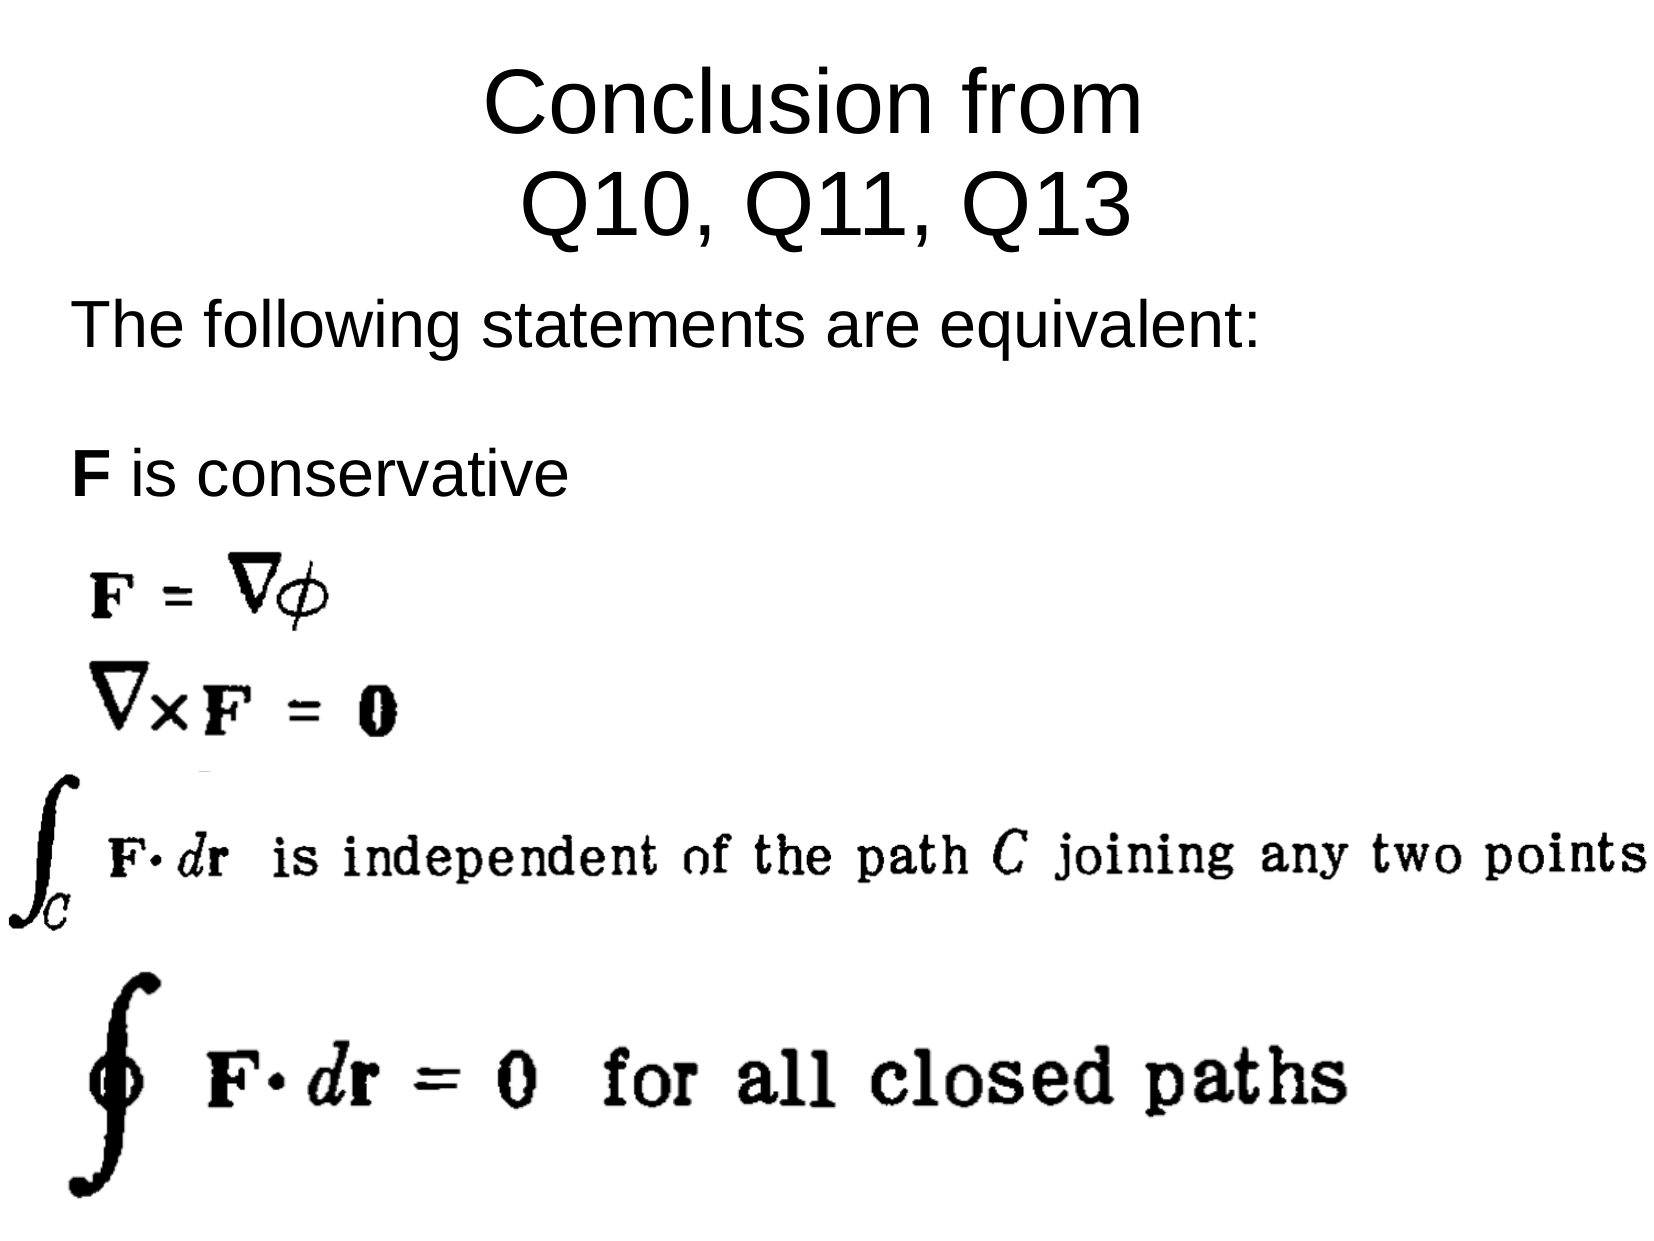

# Conclusion from Q10, Q11, Q13
The following statements are equivalent:
F is conservative